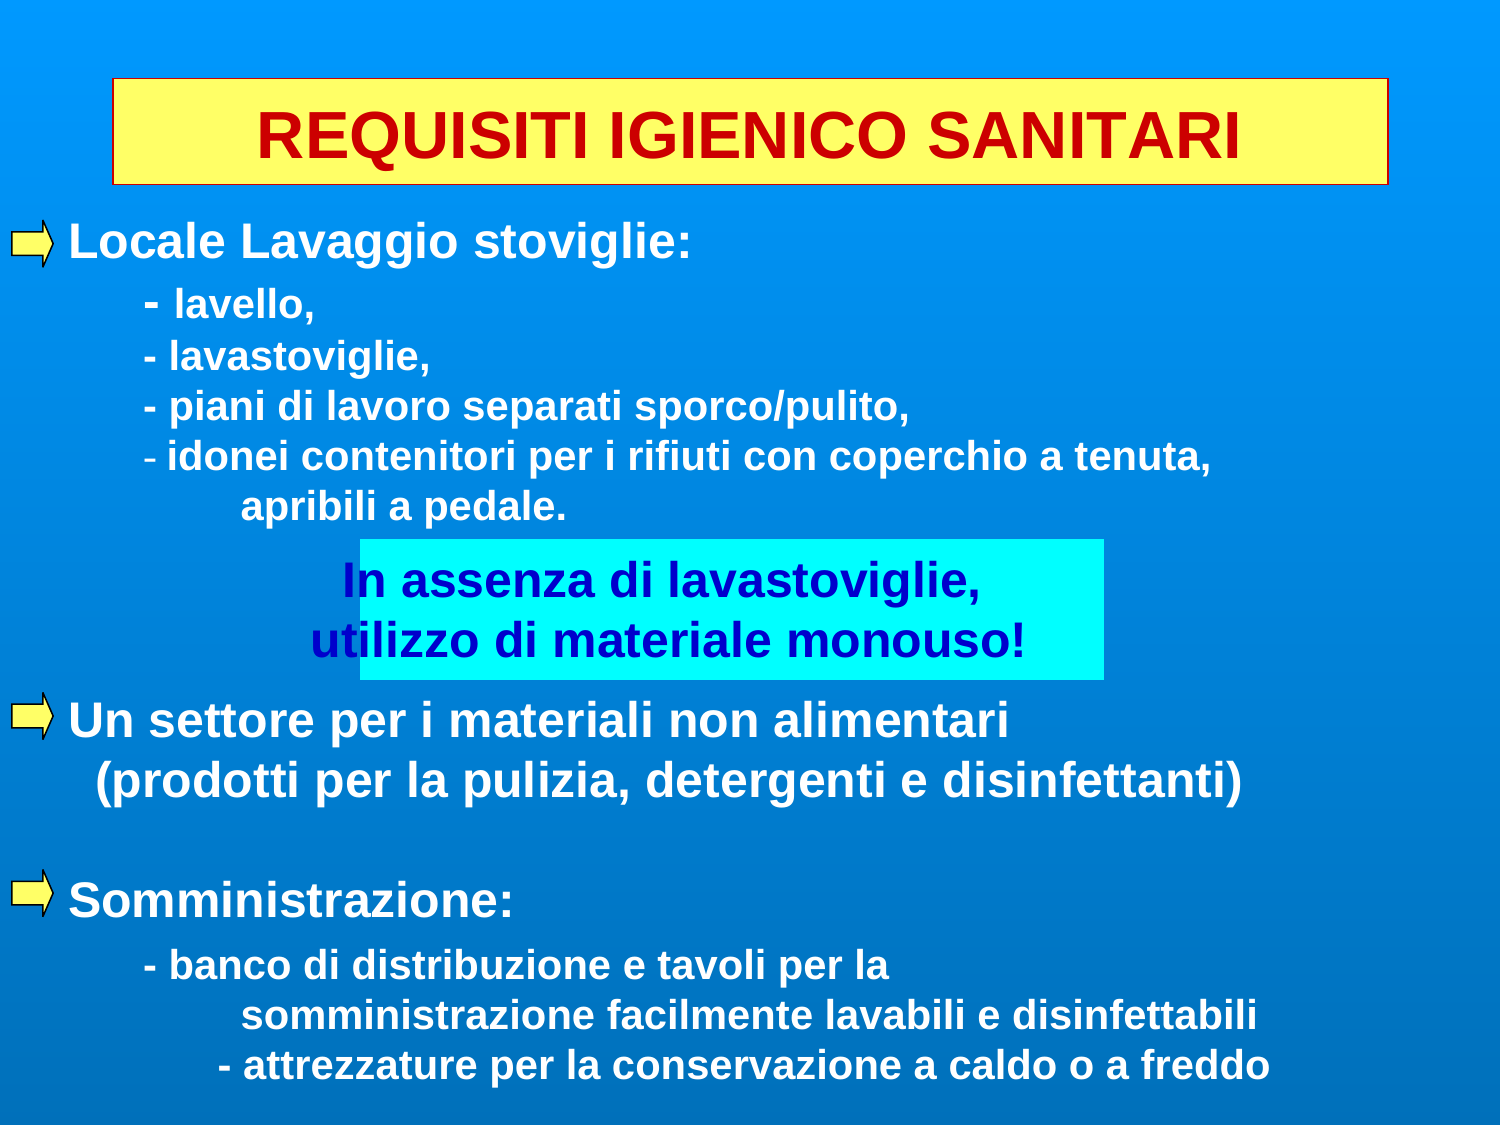

# REQUISITI IGIENICO SANITARI
Locale Lavaggio stoviglie:
	- lavello,
	- lavastoviglie,
	- piani di lavoro separati sporco/pulito,
	- idonei contenitori per i rifiuti con coperchio a tenuta,
 apribili a pedale.
In assenza di lavastoviglie,
utilizzo di materiale monouso!
Un settore per i materiali non alimentari
(prodotti per la pulizia, detergenti e disinfettanti)
Somministrazione:
	- banco di distribuzione e tavoli per la
 somministrazione facilmente lavabili e disinfettabili
 - attrezzature per la conservazione a caldo o a freddo